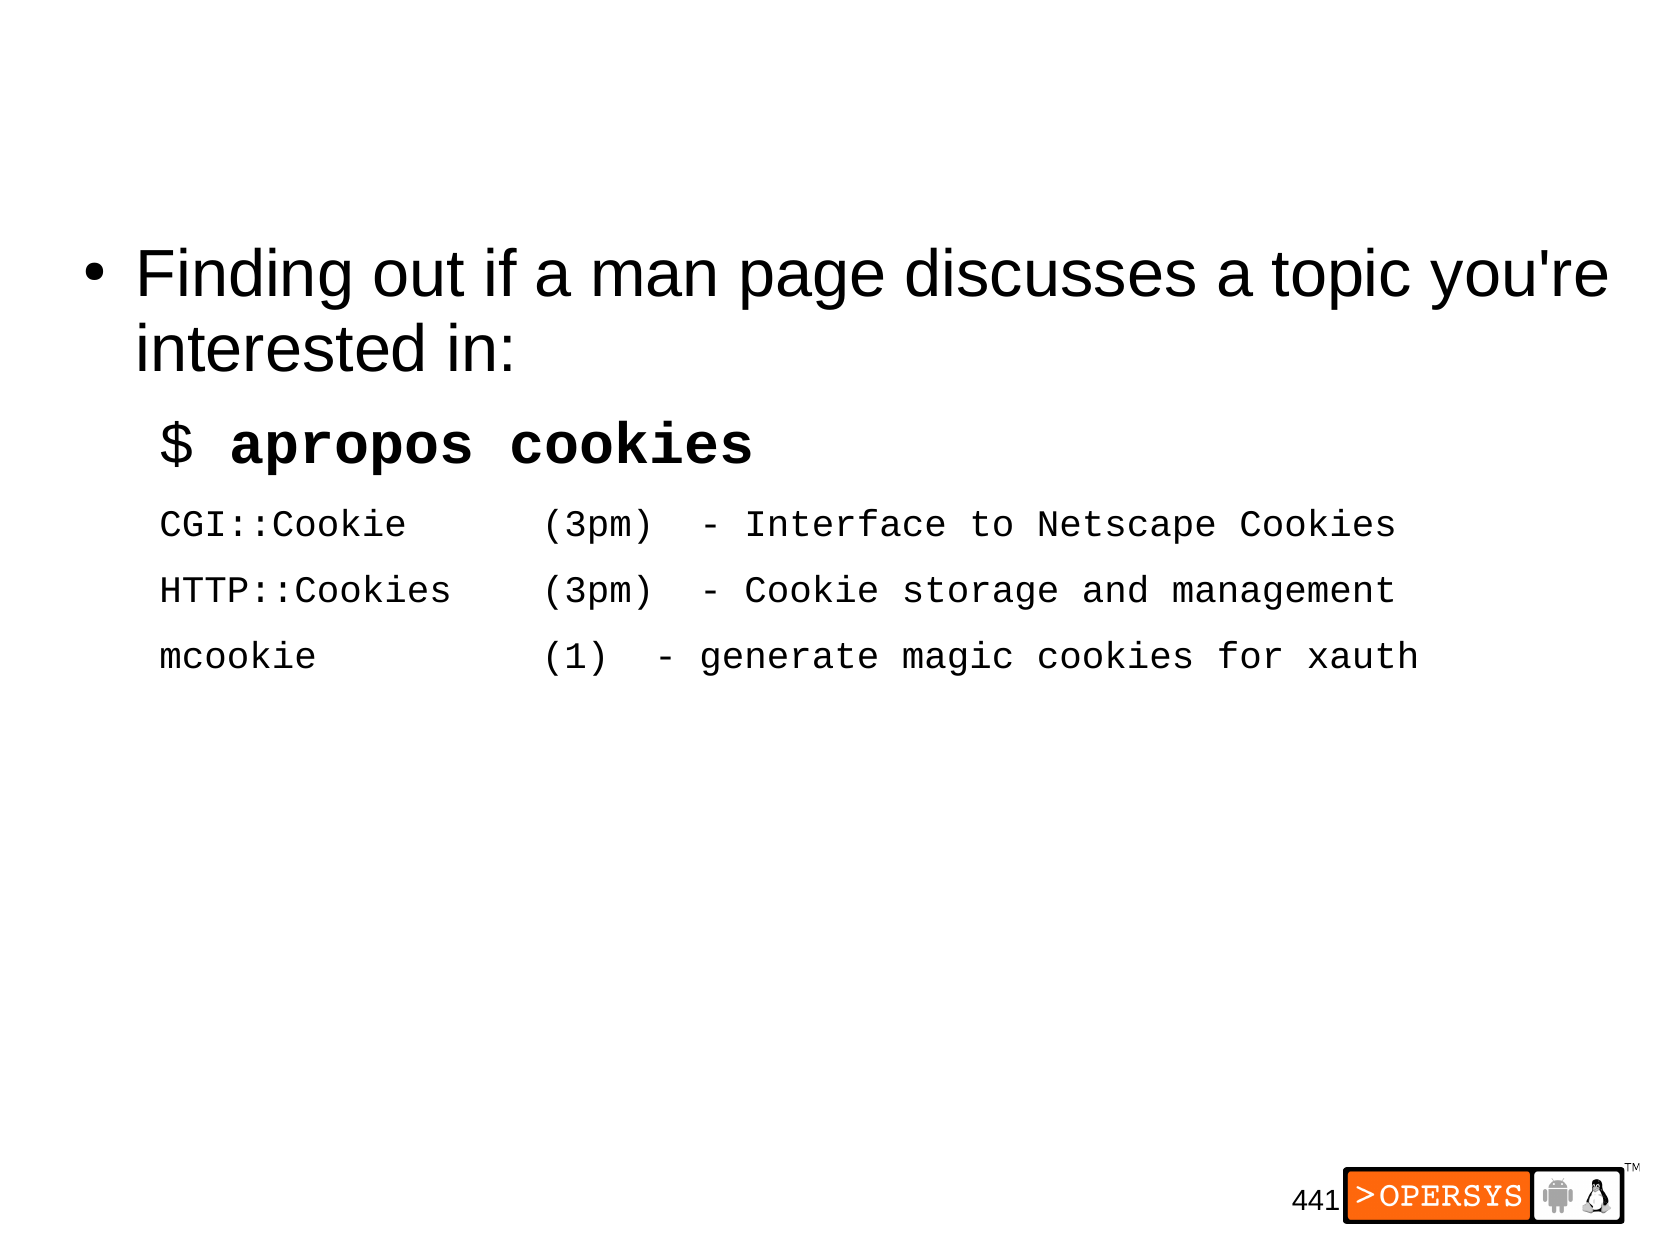

# Finding out if a man page discusses a topic you're interested in:
$ apropos cookies
CGI::Cookie (3pm) - Interface to Netscape Cookies
HTTP::Cookies (3pm) - Cookie storage and management
mcookie (1) - generate magic cookies for xauth